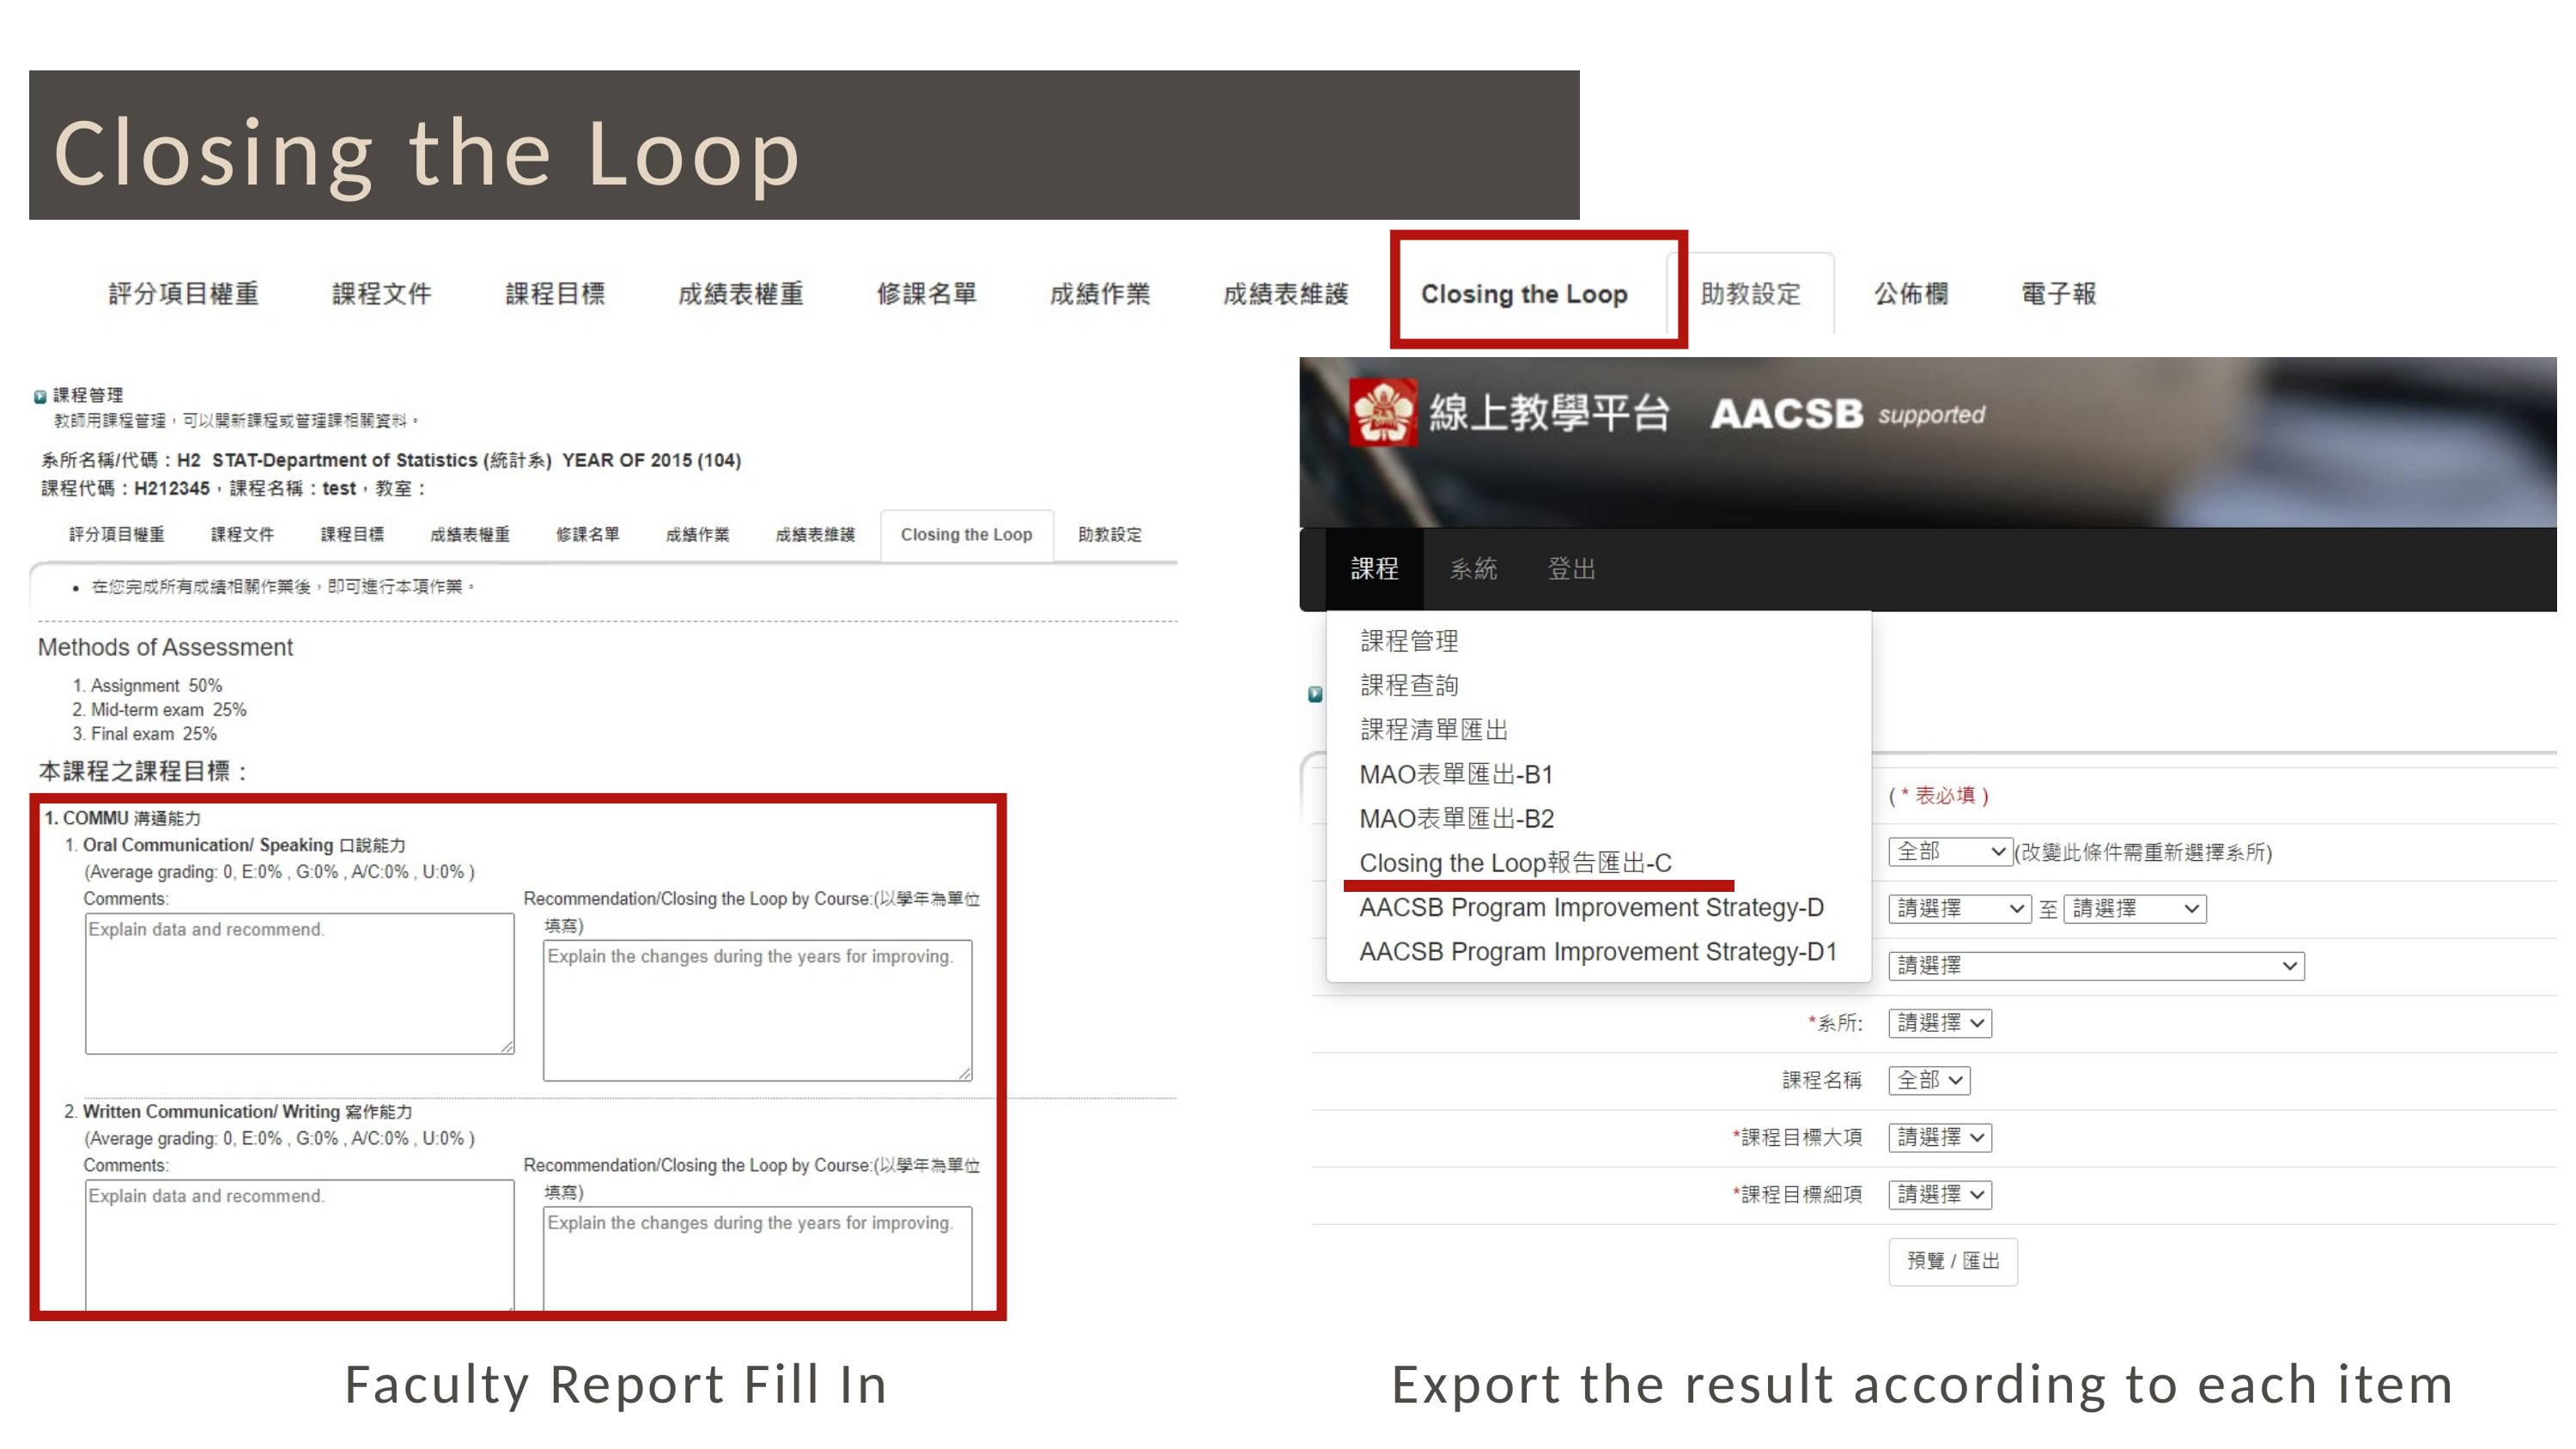

Closing the Loop
Faculty Report Fill In
Export the result according to each item